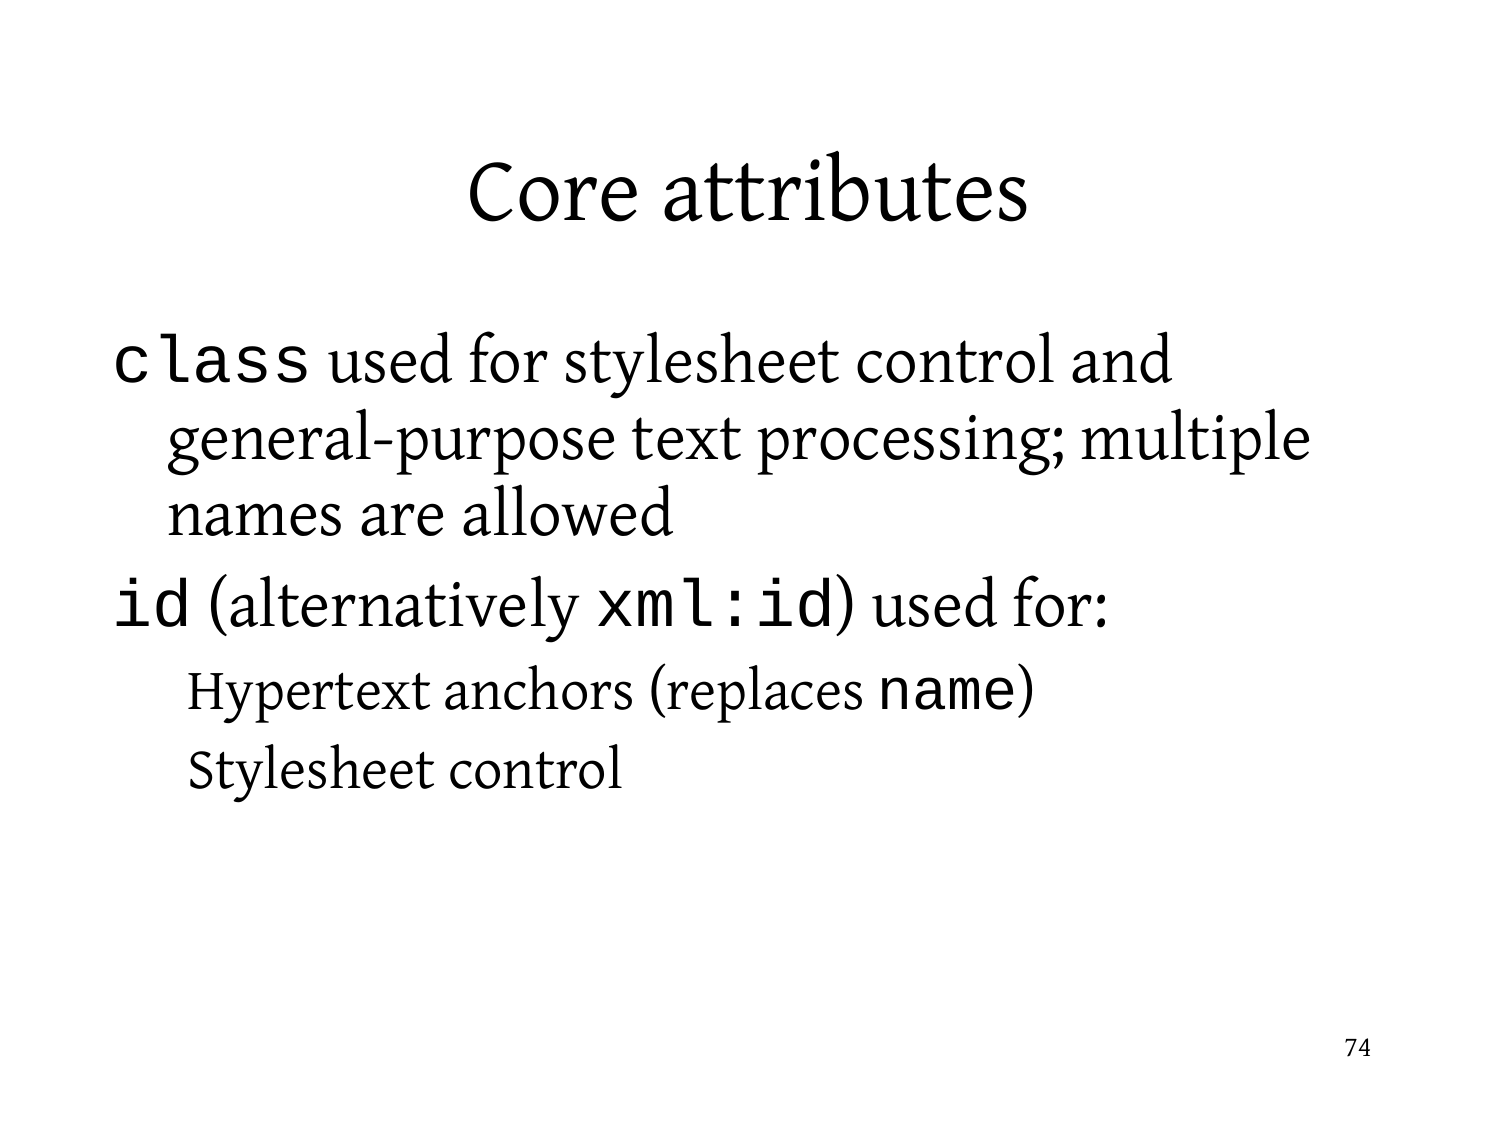

# Core attributes
class used for stylesheet control and general-purpose text processing; multiple names are allowed
id (alternatively xml:id) used for:
Hypertext anchors (replaces name)
Stylesheet control